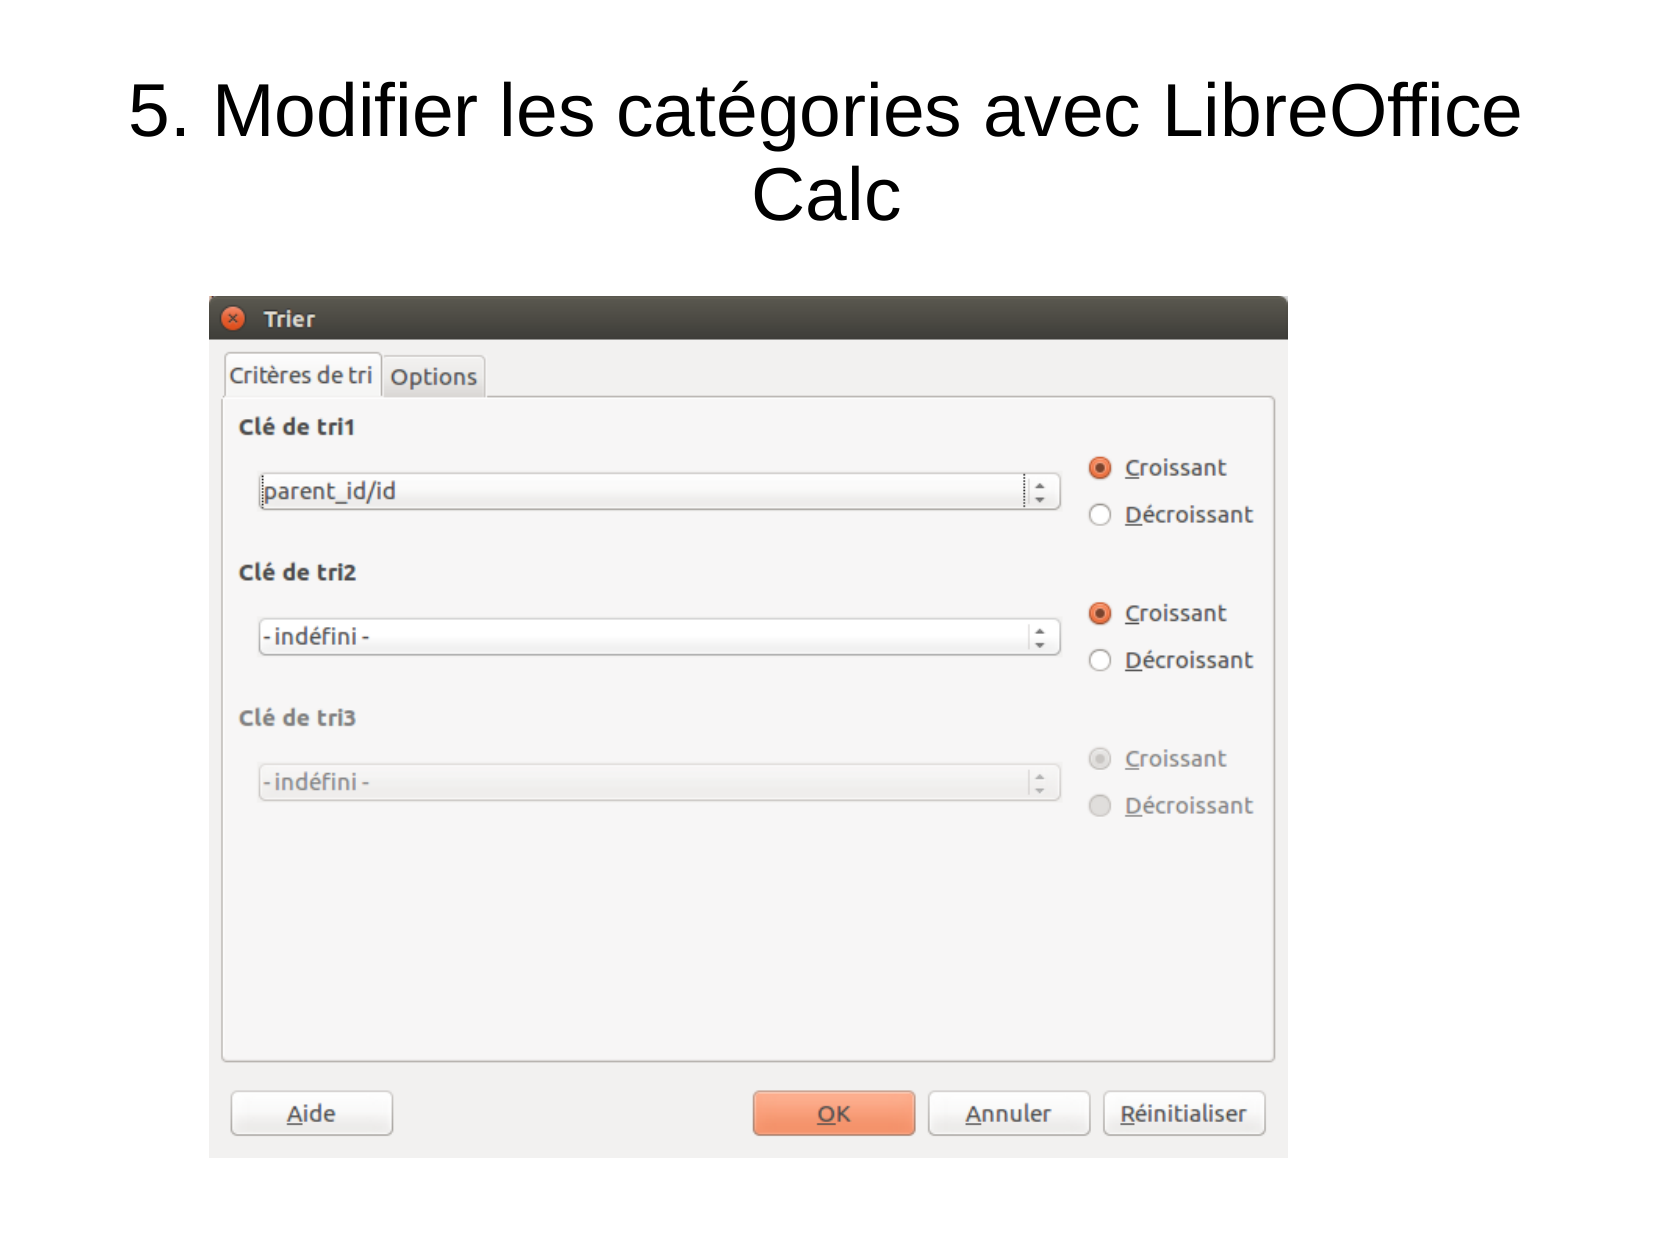

# 5. Modifier les catégories avec LibreOffice Calc